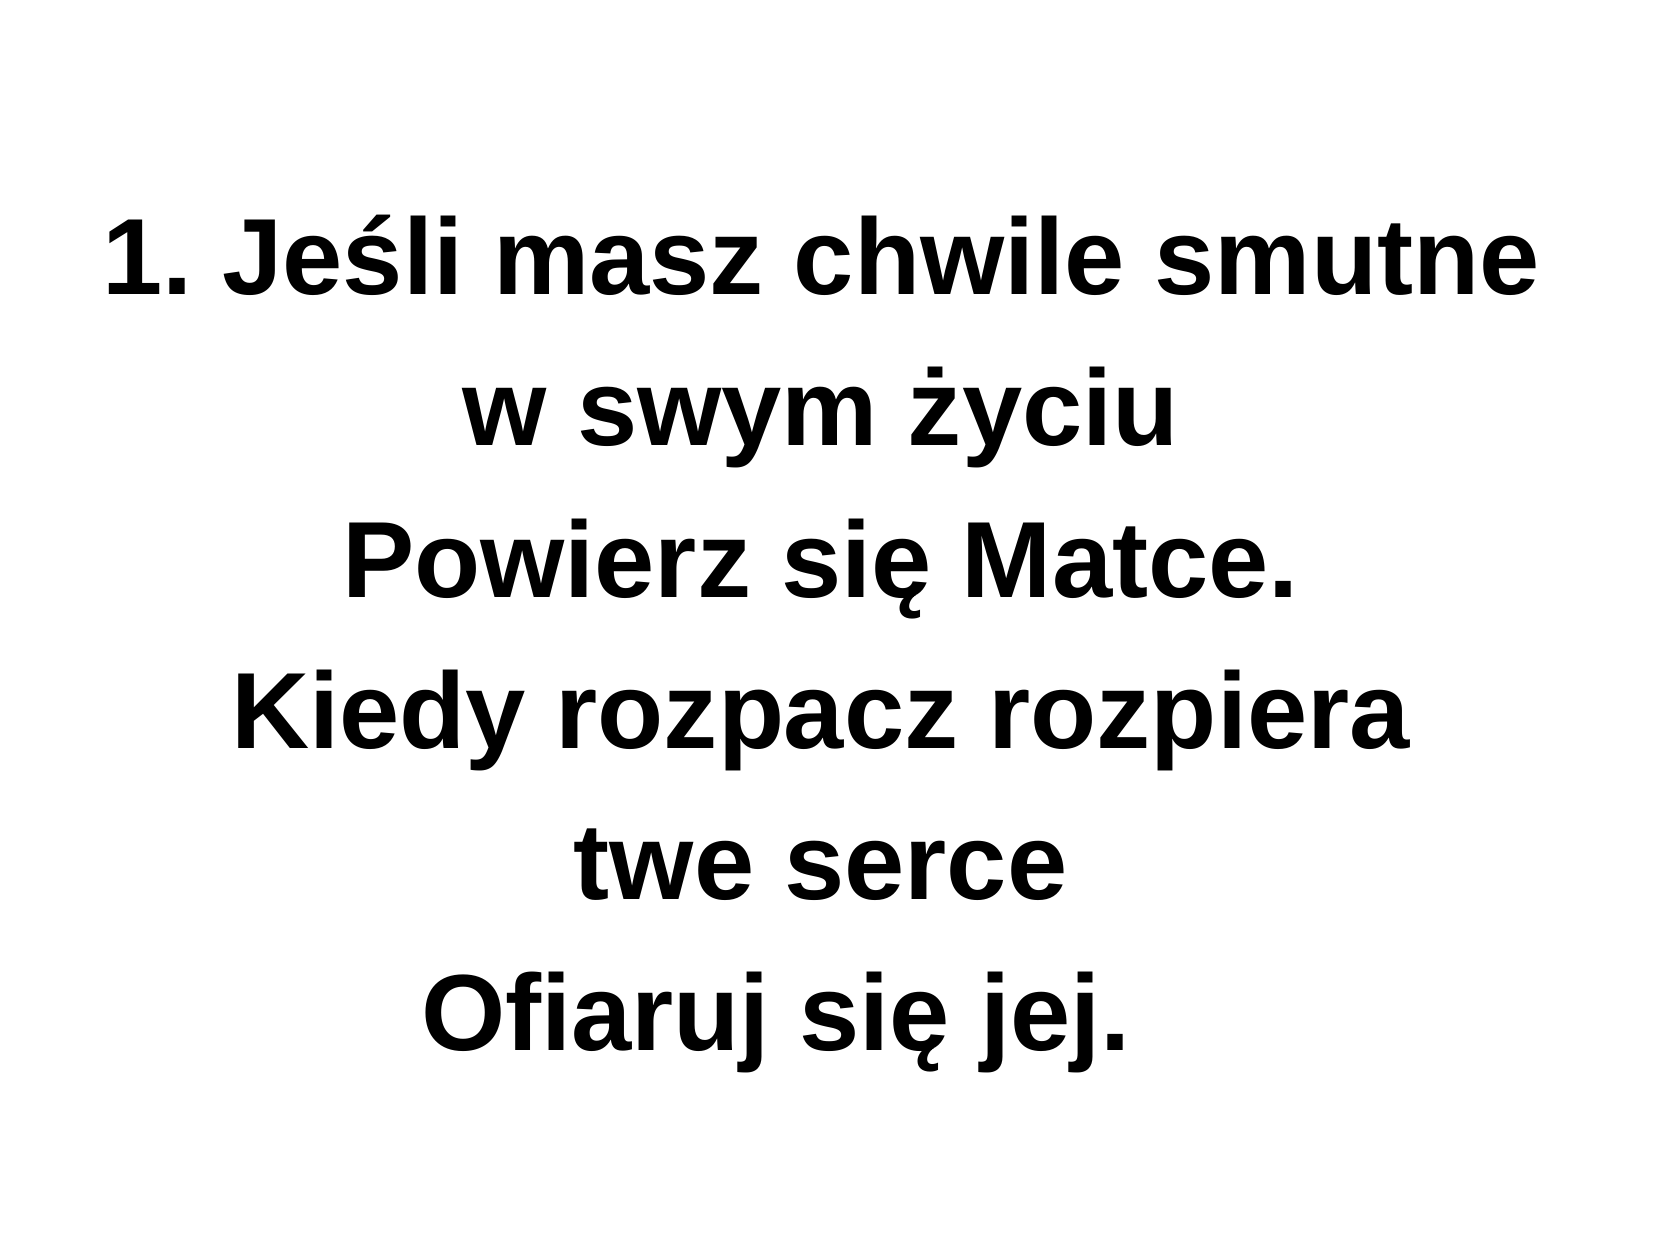

# 1. Jeśli masz chwile smutne
w swym życiu
Powierz się Matce.
Kiedy rozpacz rozpiera
twe serce
Ofiaruj się jej.